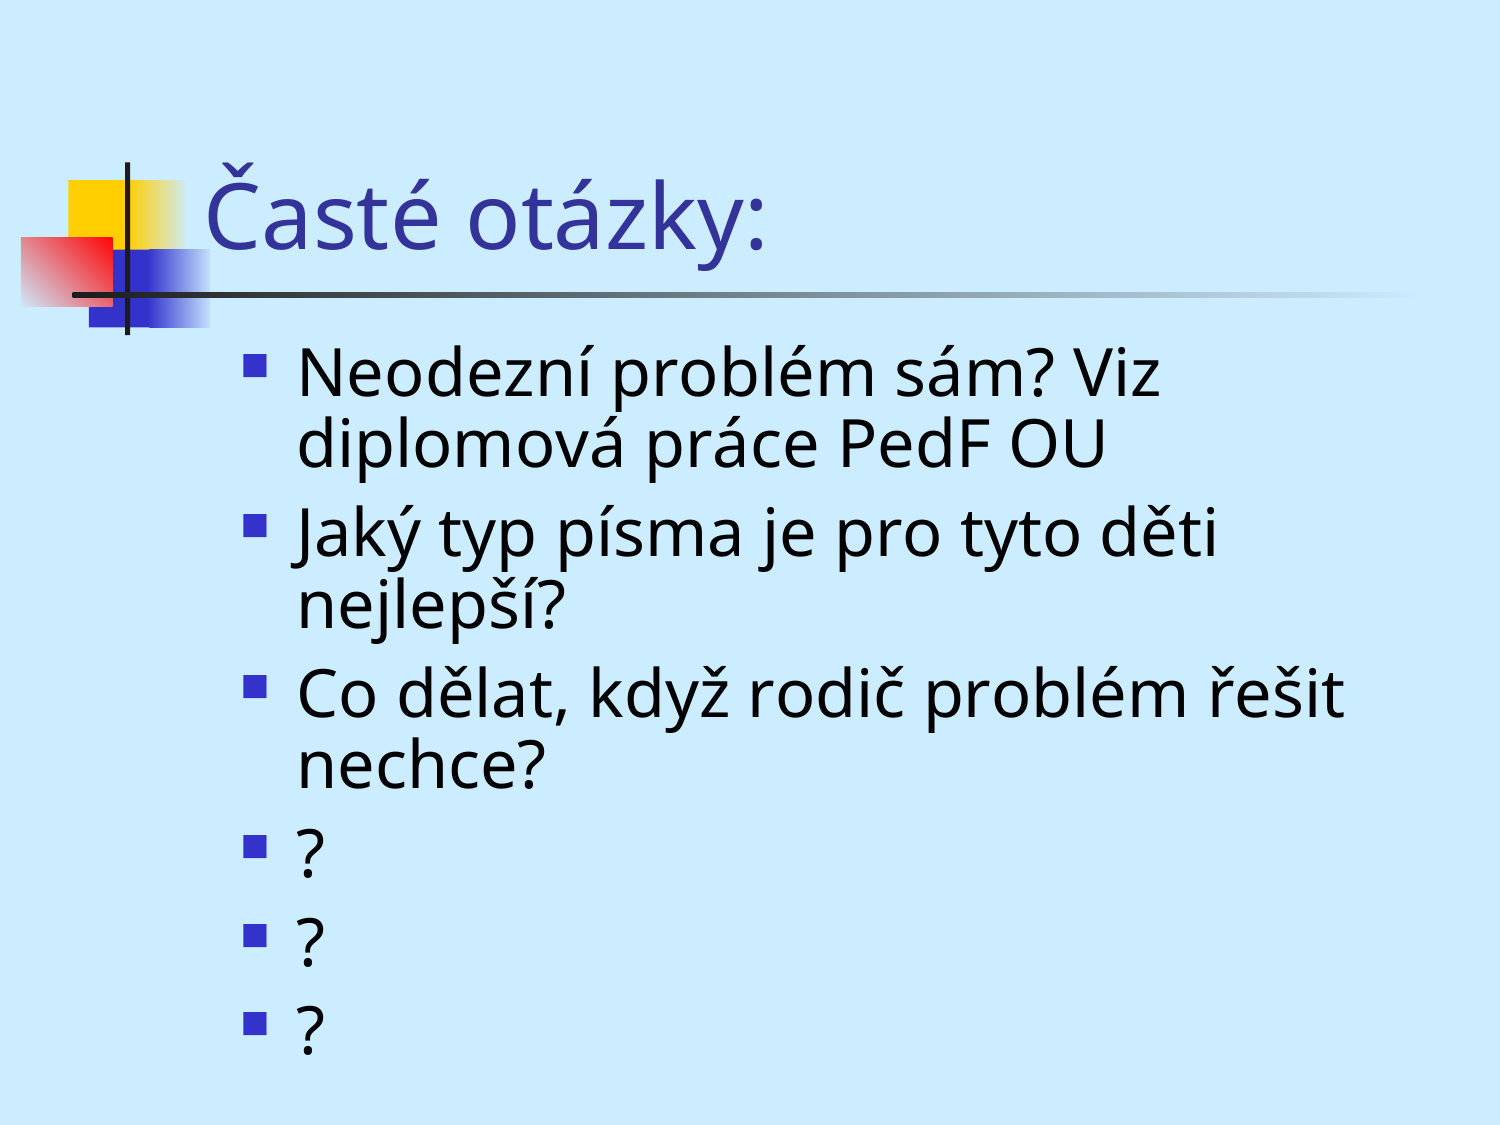

# Časté otázky:
Neodezní problém sám? Viz diplomová práce PedF OU
Jaký typ písma je pro tyto děti nejlepší?
Co dělat, když rodič problém řešit nechce?
?
?
?